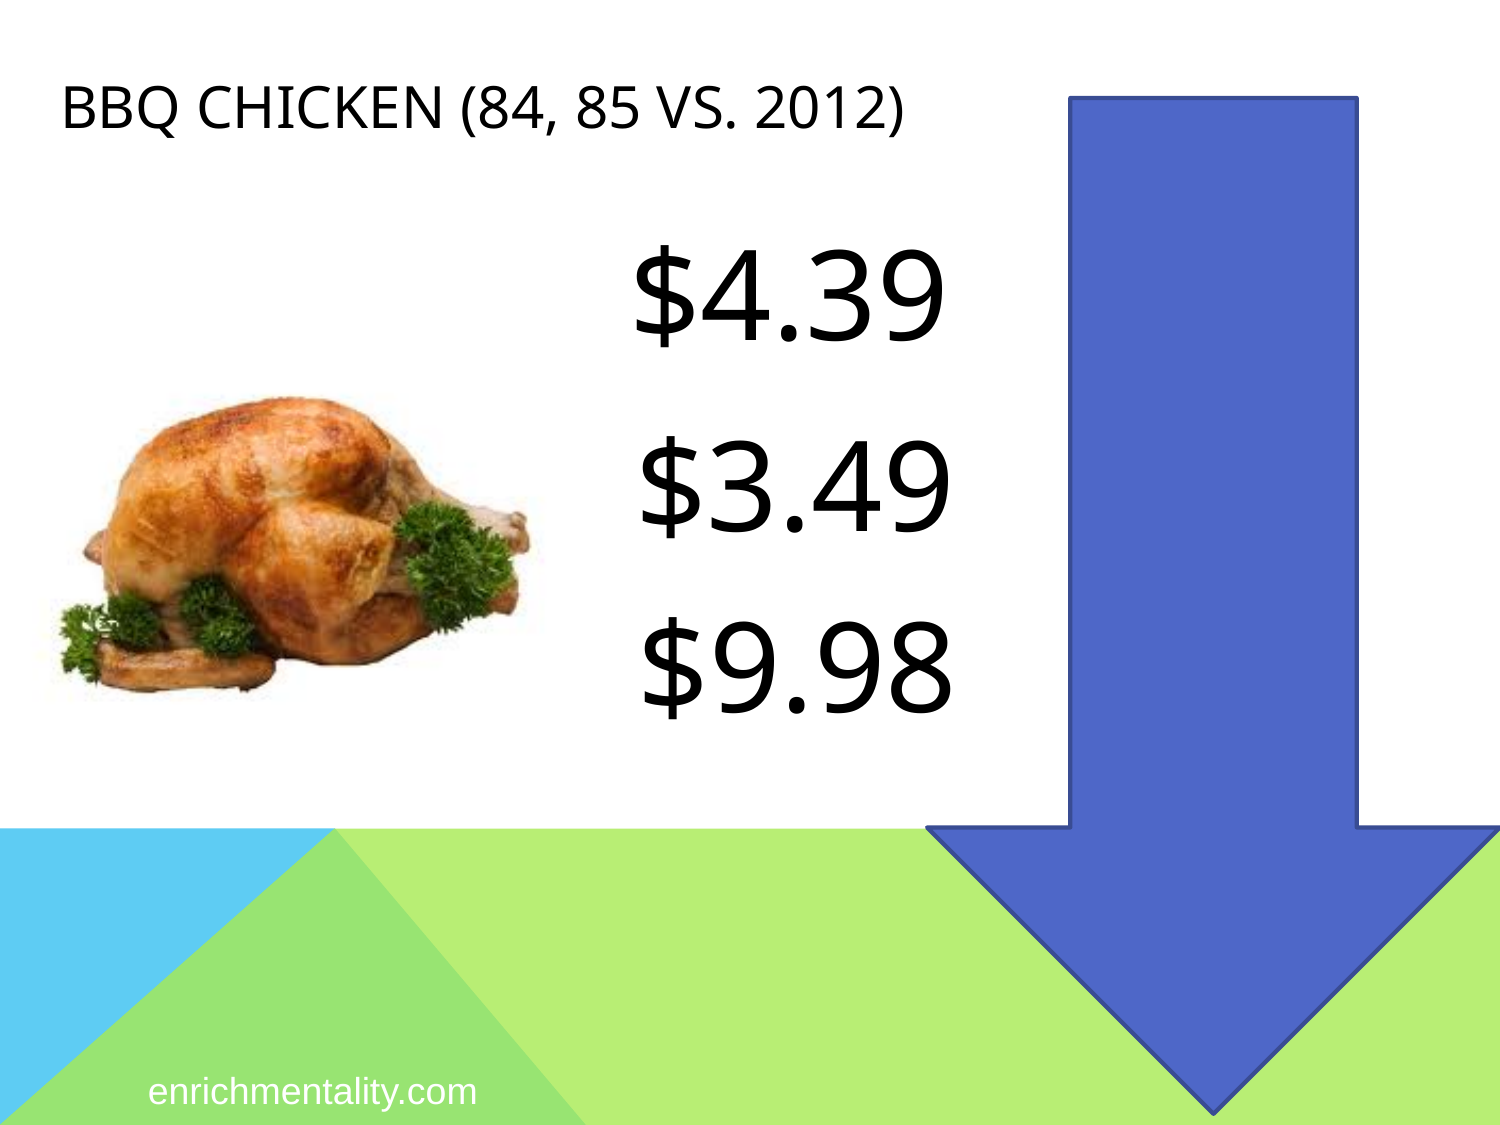

# BBQ Chicken (84, 85 vs. 2012)
$4.39
1984
$3.49
1985
$9.98
2012
enrichmentality.com